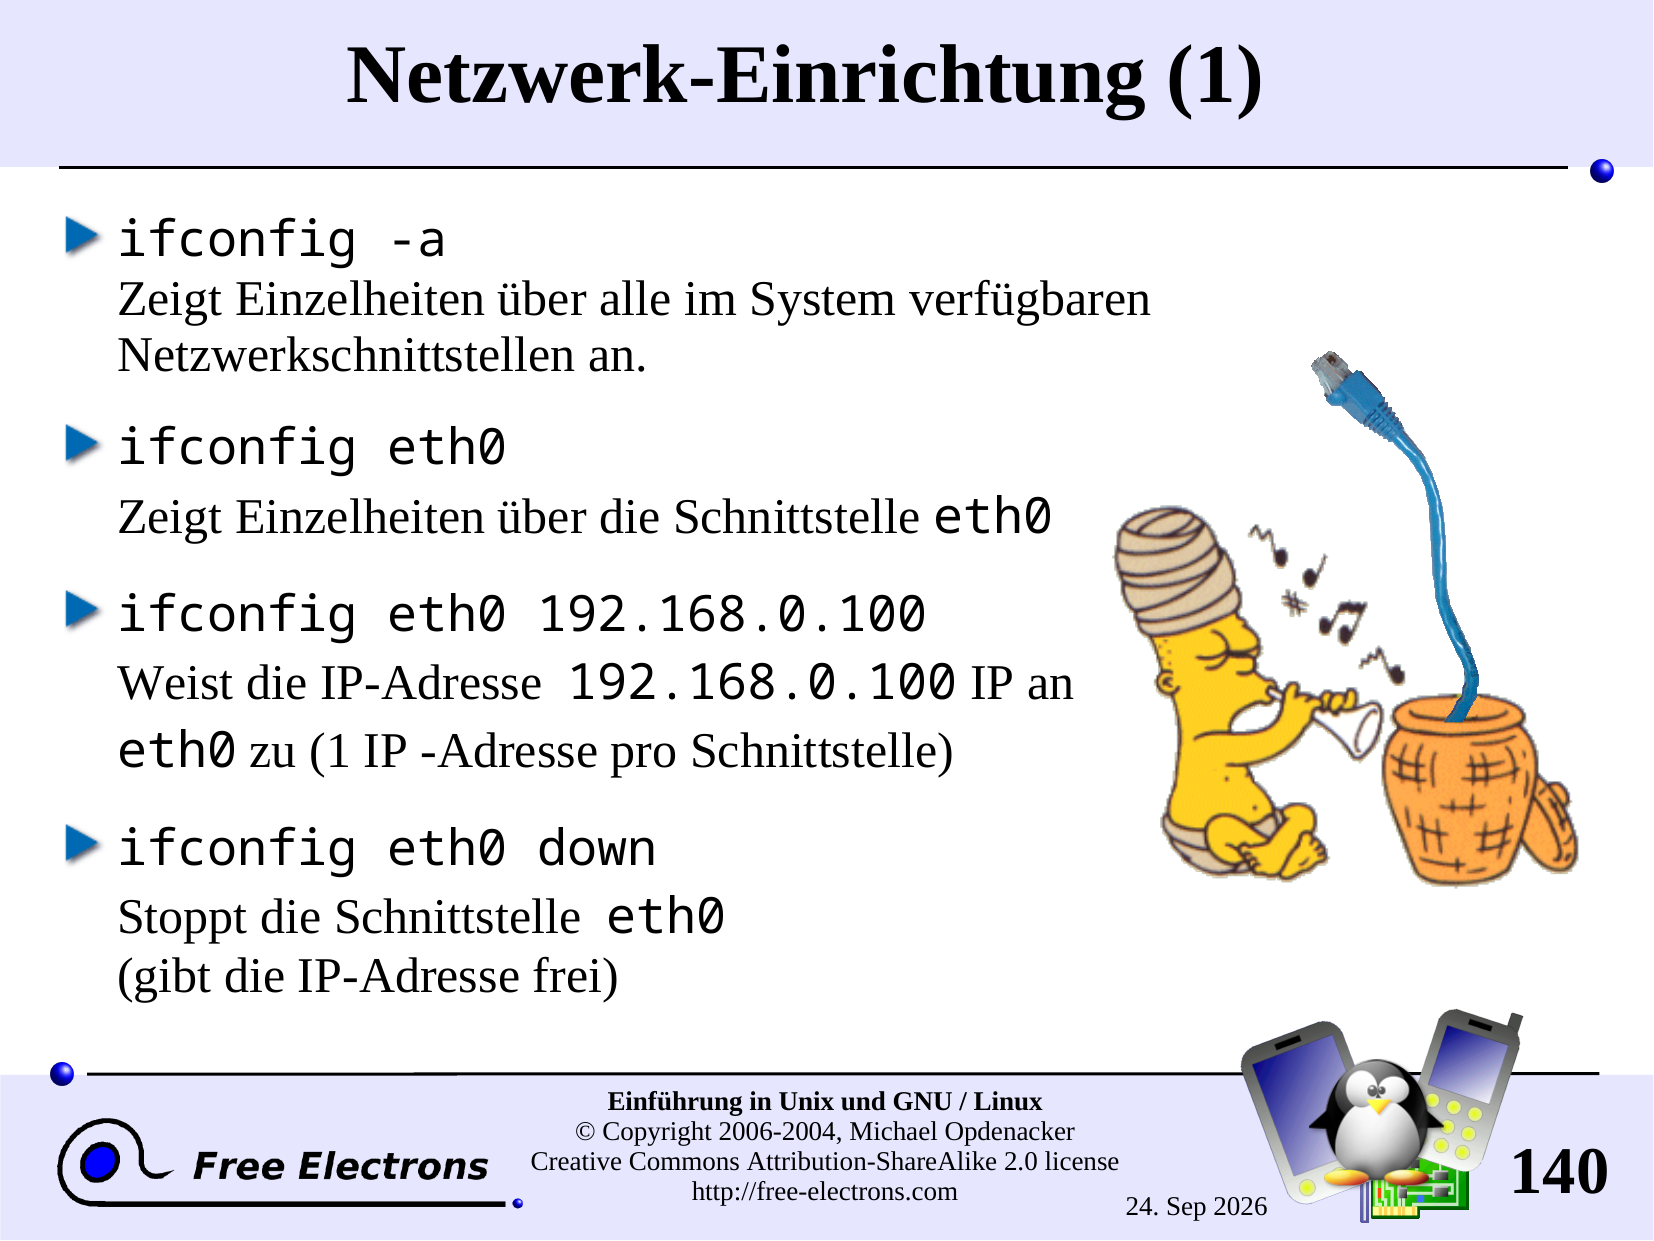

# Netzwerk-Einrichtung (1)
ifconfig -a
Zeigt Einzelheiten über alle im System verfügbaren Netzwerkschnittstellen an.
ifconfig eth0
Zeigt Einzelheiten über die Schnittstelle eth0
ifconfig eth0 192.168.0.100
Weist die IP-Adresse 192.168.0.100 IP an
eth0 zu (1 IP -Adresse pro Schnittstelle)
ifconfig eth0 down
Stoppt die Schnittstelle eth0
(gibt die IP-Adresse frei)